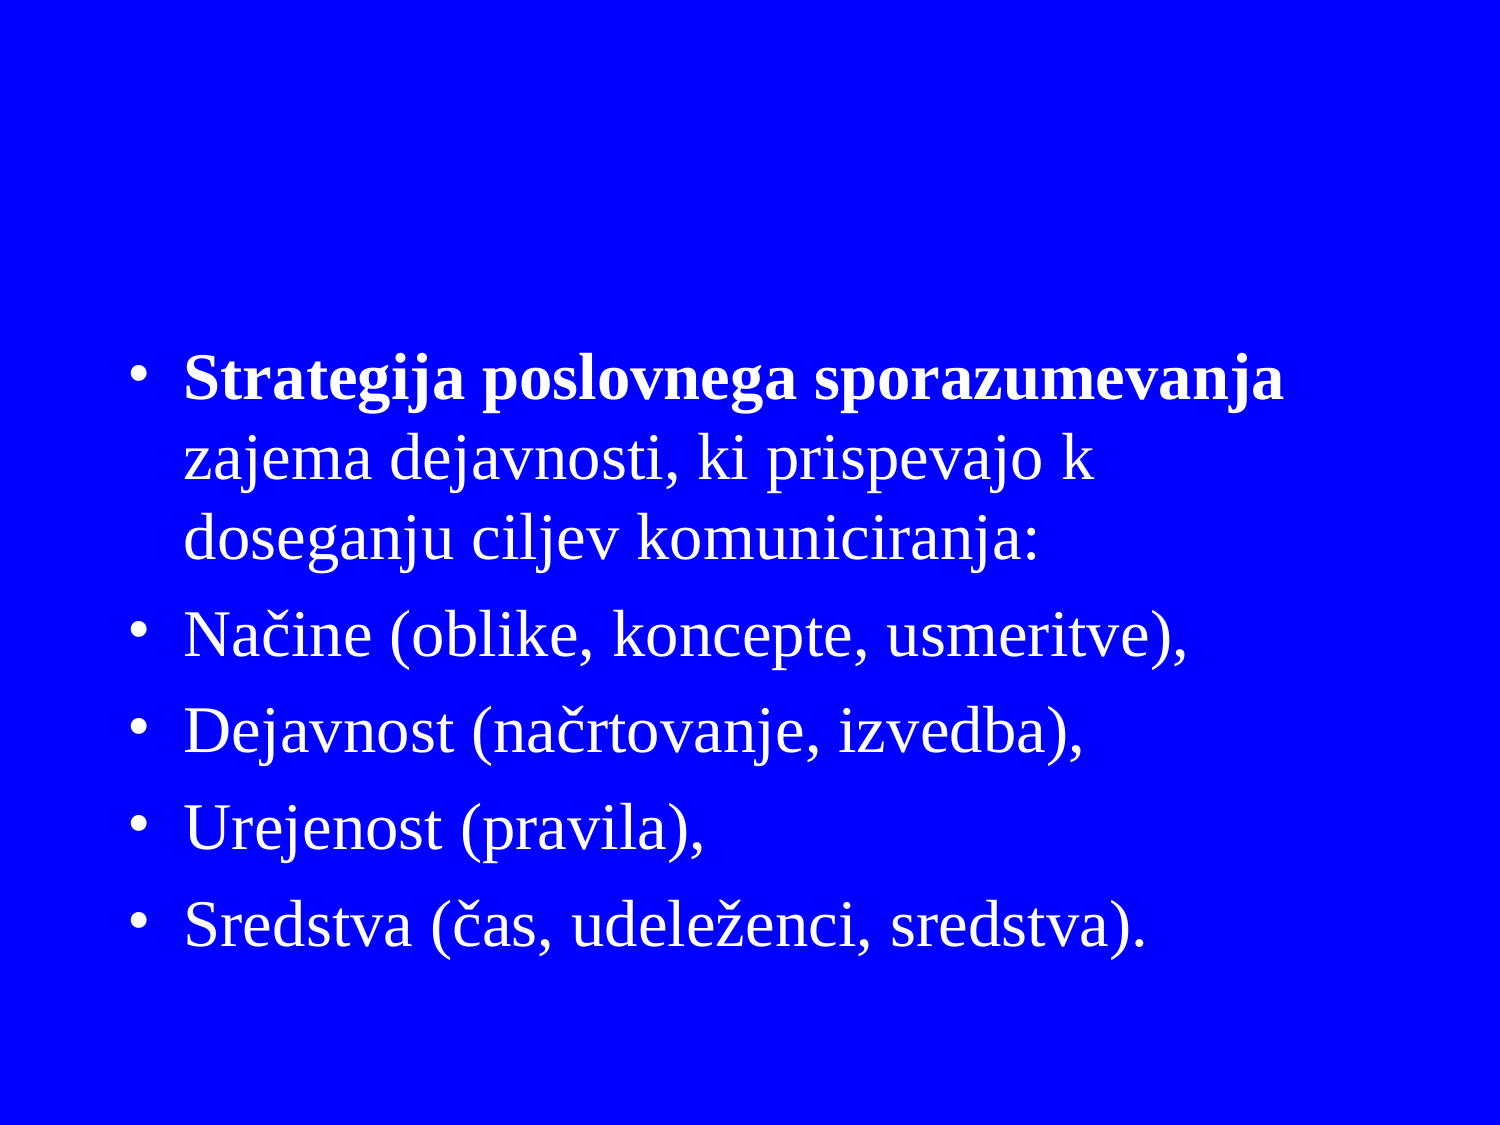

#
Strategija poslovnega sporazumevanja zajema dejavnosti, ki prispevajo k doseganju ciljev komuniciranja:
Načine (oblike, koncepte, usmeritve),
Dejavnost (načrtovanje, izvedba),
Urejenost (pravila),
Sredstva (čas, udeleženci, sredstva).